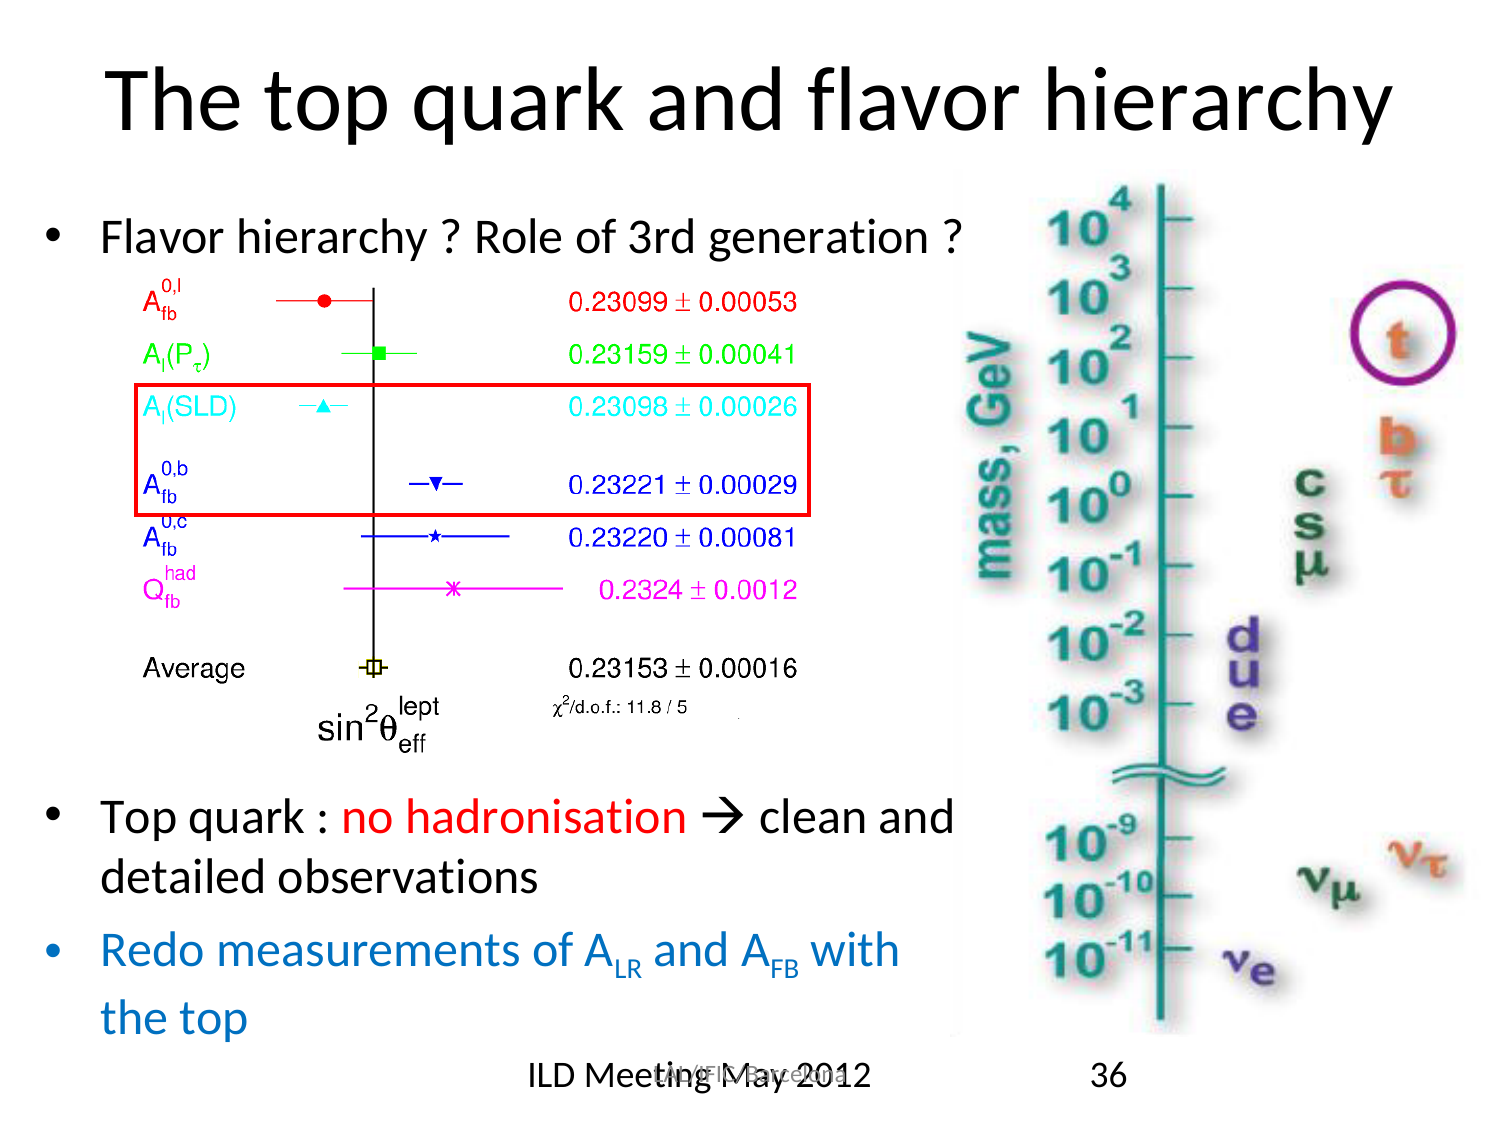

# The top quark and flavor hierarchy
Flavor hierarchy ? Role of 3rd generation ?
Top quark : no hadronisation  clean and detailed observations
Redo measurements of ALR and AFB with the top
36
ILD Meeting May 2012
LAL/IFIC/Barcelona